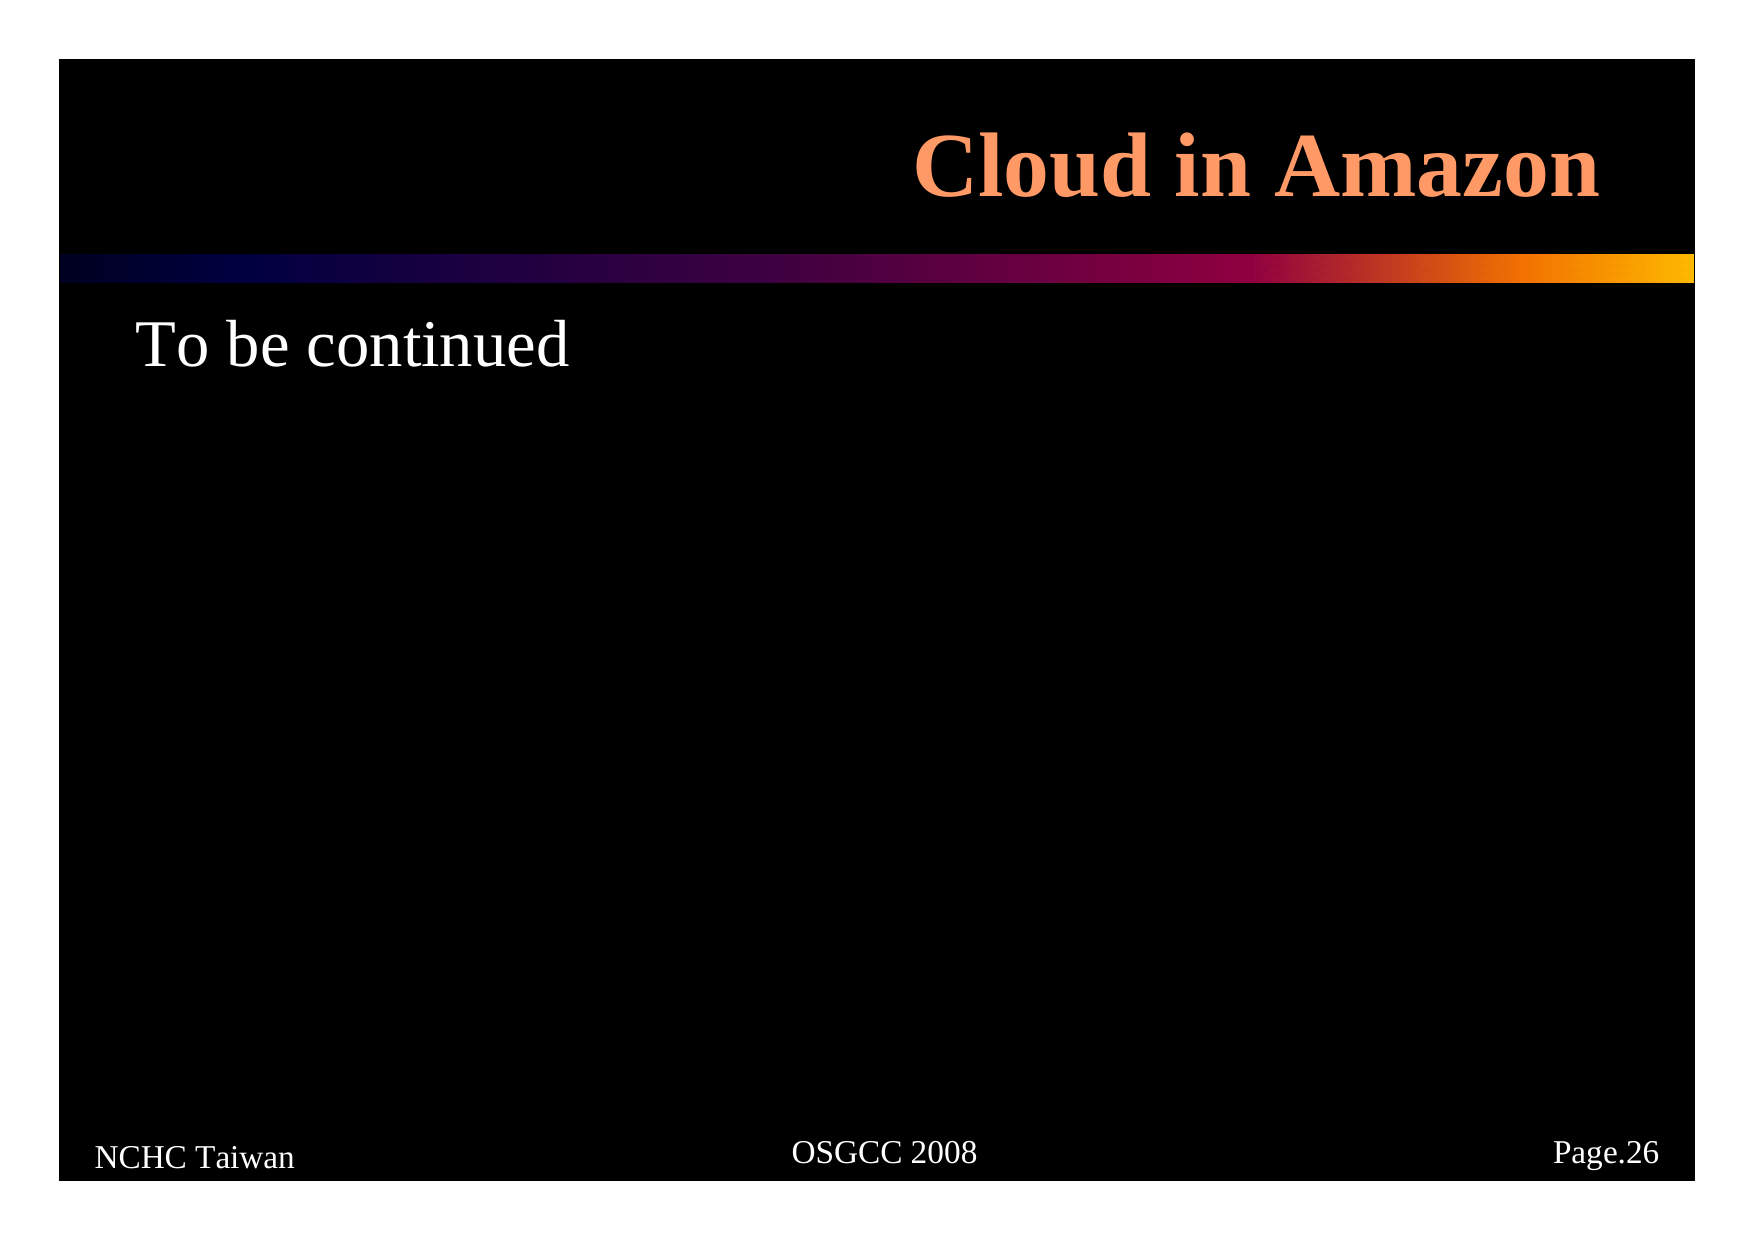

# Cloud in Amazon
To be continued